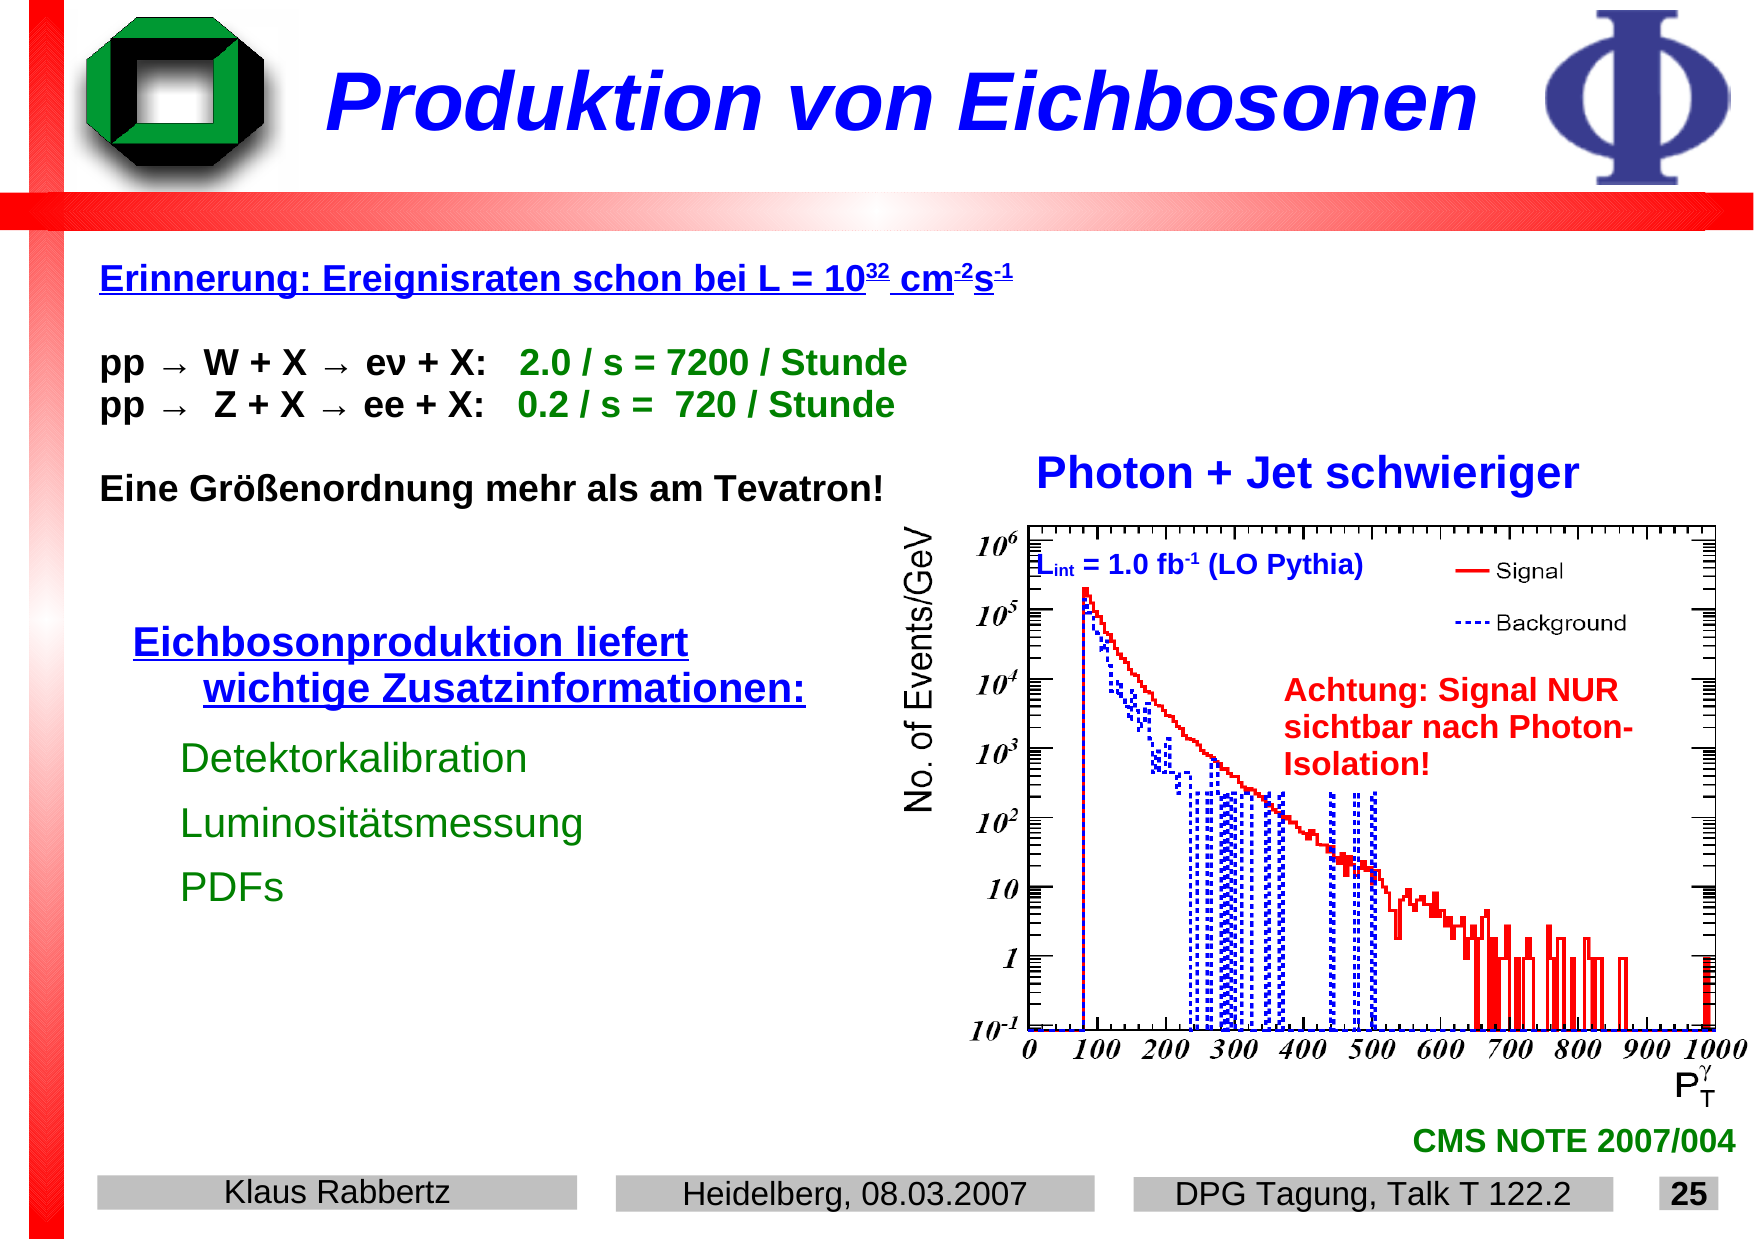

# Produktion von Eichbosonen
Erinnerung: Ereignisraten schon bei L = 1032 cm-2s-1
pp → W + X → eν + X: 2.0 / s = 7200 / Stunde
pp → Z + X → ee + X: 0.2 / s = 720 / Stunde
Eine Größenordnung mehr als am Tevatron!
Photon + Jet schwieriger
Lint = 1.0 fb-1 (LO Pythia)
Achtung: Signal NUR
sichtbar nach Photon-
Isolation!
CMS NOTE 2007/004
Eichbosonproduktion liefert wichtige Zusatzinformationen:
Detektorkalibration
Luminositätsmessung
PDFs